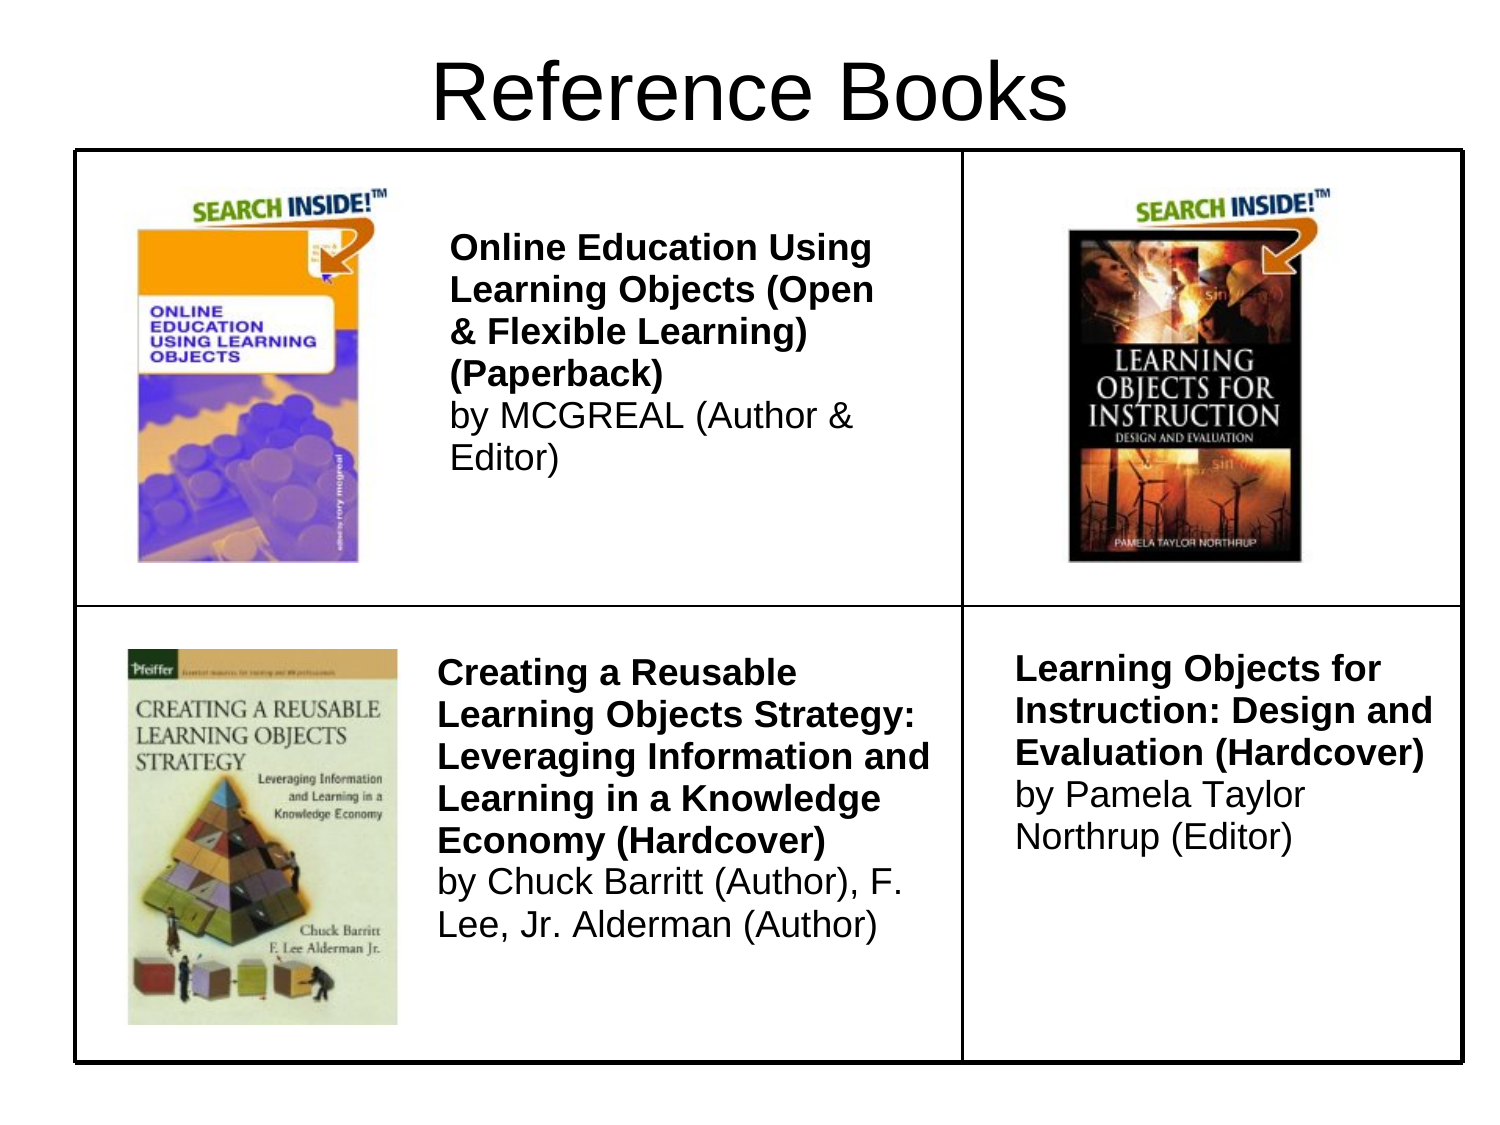

# Reference Books
Online Education Using Learning Objects (Open & Flexible Learning) (Paperback)
by MCGREAL (Author & Editor)
Learning Objects for Instruction: Design and Evaluation (Hardcover)
by Pamela Taylor Northrup (Editor)
Creating a Reusable Learning Objects Strategy: Leveraging Information and Learning in a Knowledge Economy (Hardcover)
by Chuck Barritt (Author), F. Lee, Jr. Alderman (Author)